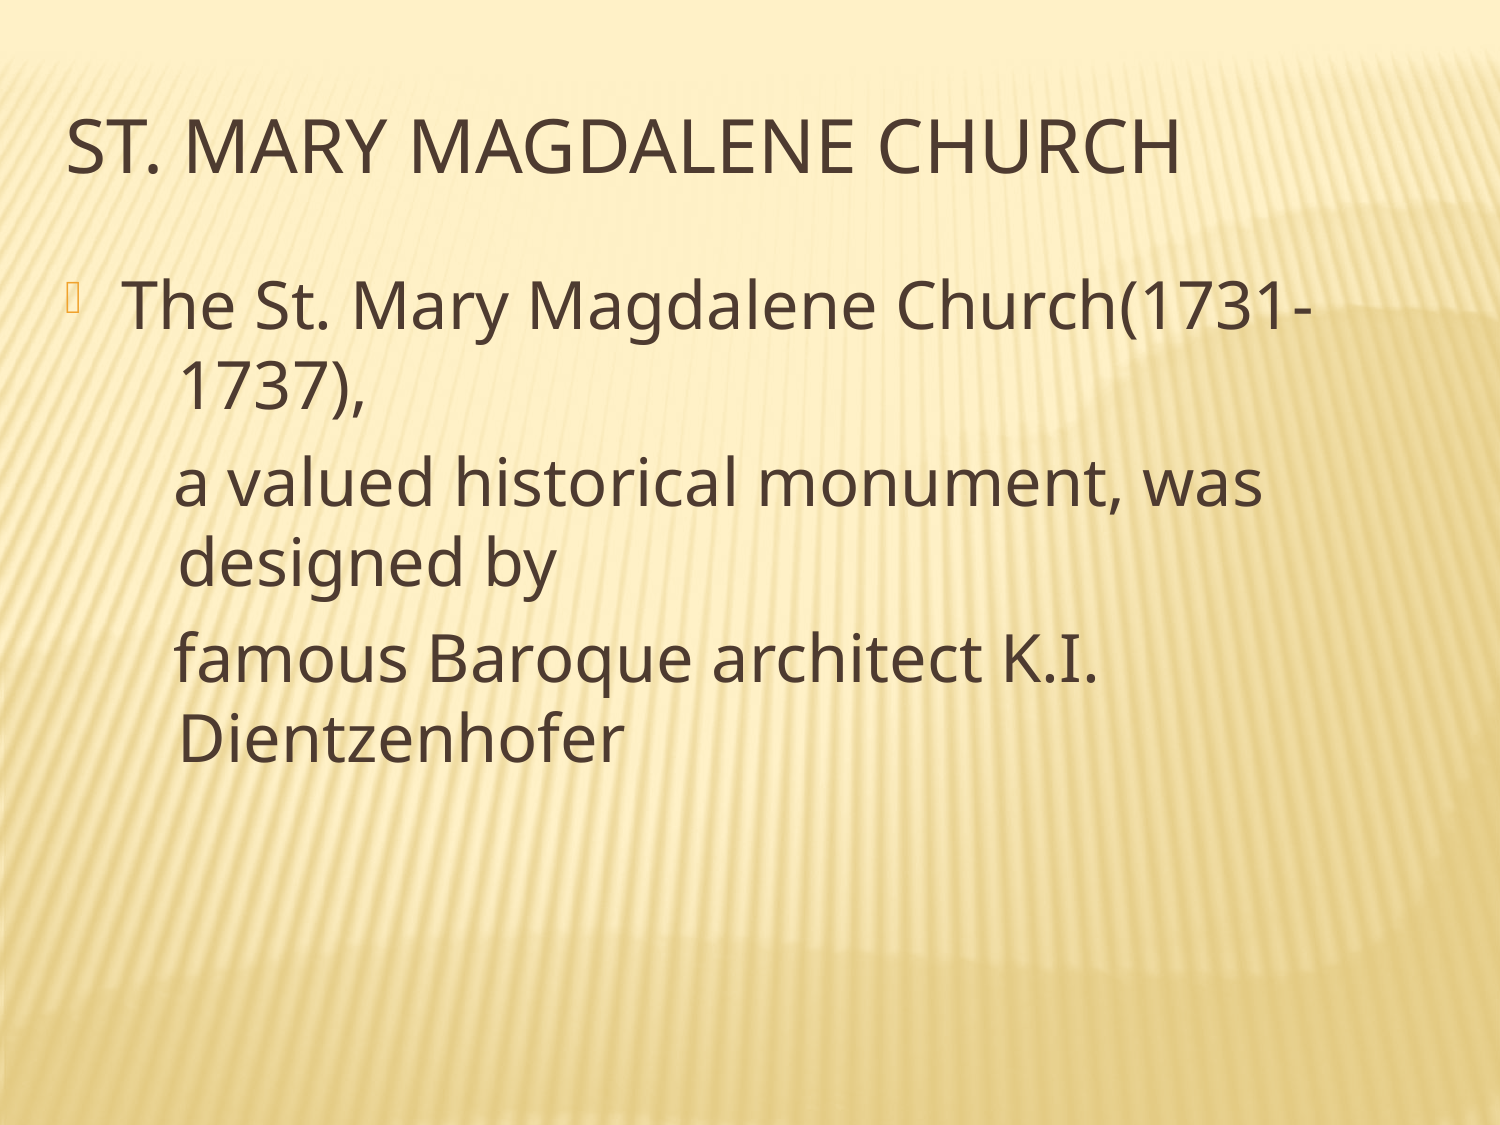

# ST. MARY MAGDALENE CHURCH
The St. Mary Magdalene Church(1731-1737),
 a valued historical monument, was designed by
 famous Baroque architect K.I. Dientzenhofer